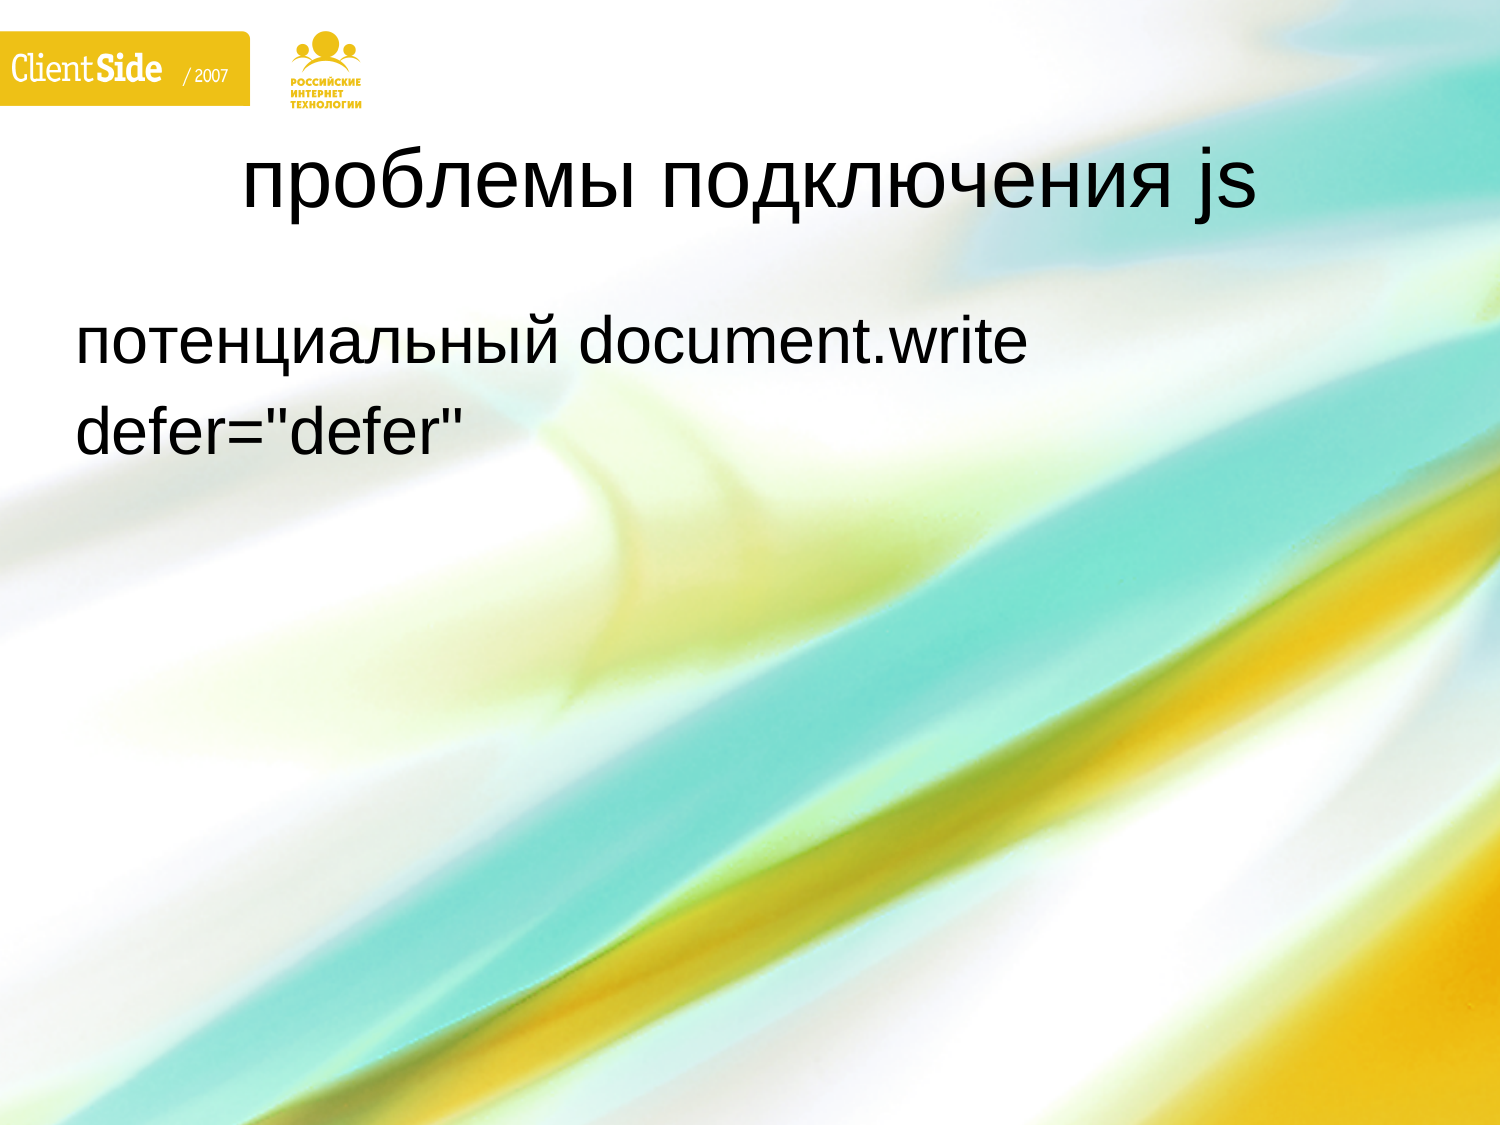

# проблемы подключения js
потенциальный document.write
defer="defer"